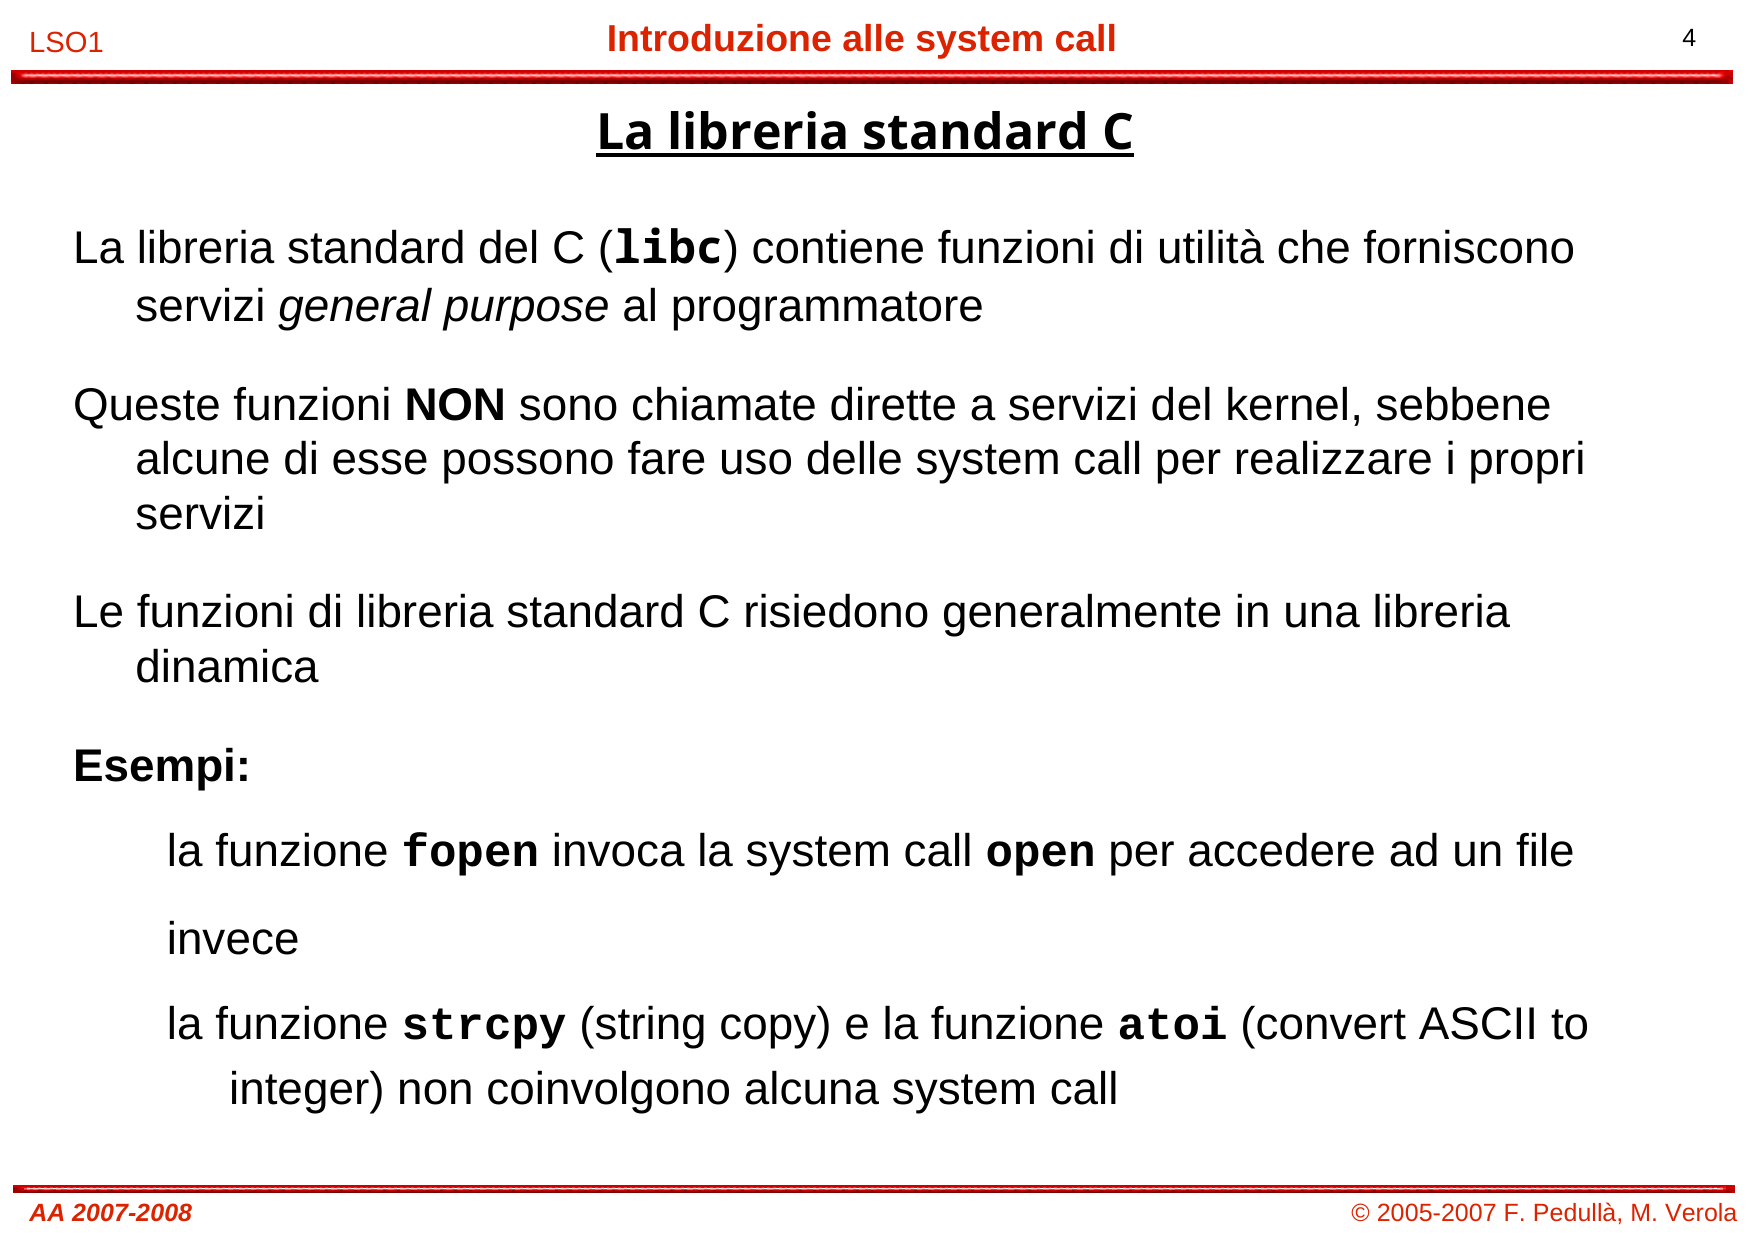

# La libreria standard C
La libreria standard del C (libc) contiene funzioni di utilità che forniscono servizi general purpose al programmatore
Queste funzioni NON sono chiamate dirette a servizi del kernel, sebbene alcune di esse possono fare uso delle system call per realizzare i propri servizi
Le funzioni di libreria standard C risiedono generalmente in una libreria dinamica
Esempi:
la funzione fopen invoca la system call open per accedere ad un file
invece
la funzione strcpy (string copy) e la funzione atoi (convert ASCII to integer) non coinvolgono alcuna system call